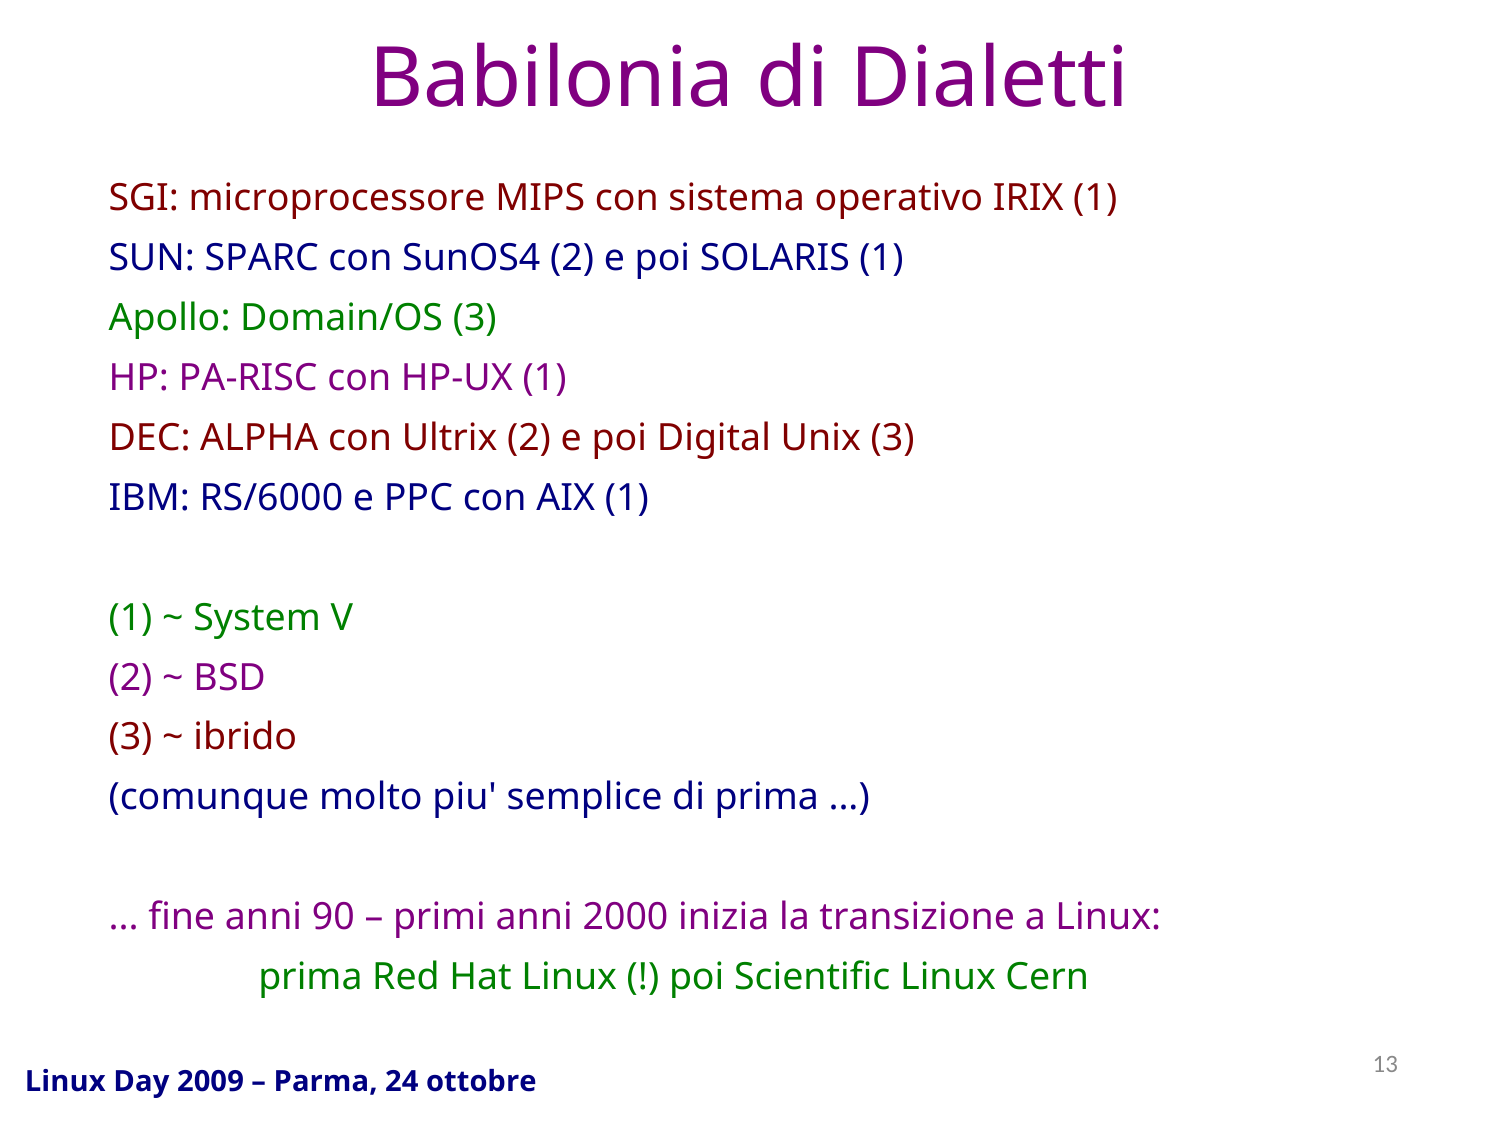

Babilonia di Dialetti
# SGI: microprocessore MIPS con sistema operativo IRIX (1)‏
SUN: SPARC con SunOS4 (2) e poi SOLARIS (1)‏
Apollo: Domain/OS (3)‏
HP: PA-RISC con HP-UX (1)‏
DEC: ALPHA con Ultrix (2) e poi Digital Unix (3)‏
IBM: RS/6000 e PPC con AIX (1)‏
(1) ~ System V
(2) ~ BSD
(3) ~ ibrido
(comunque molto piu' semplice di prima ...)‏
... fine anni 90 – primi anni 2000 inizia la transizione a Linux:
		prima Red Hat Linux (!) poi Scientific Linux Cern
13